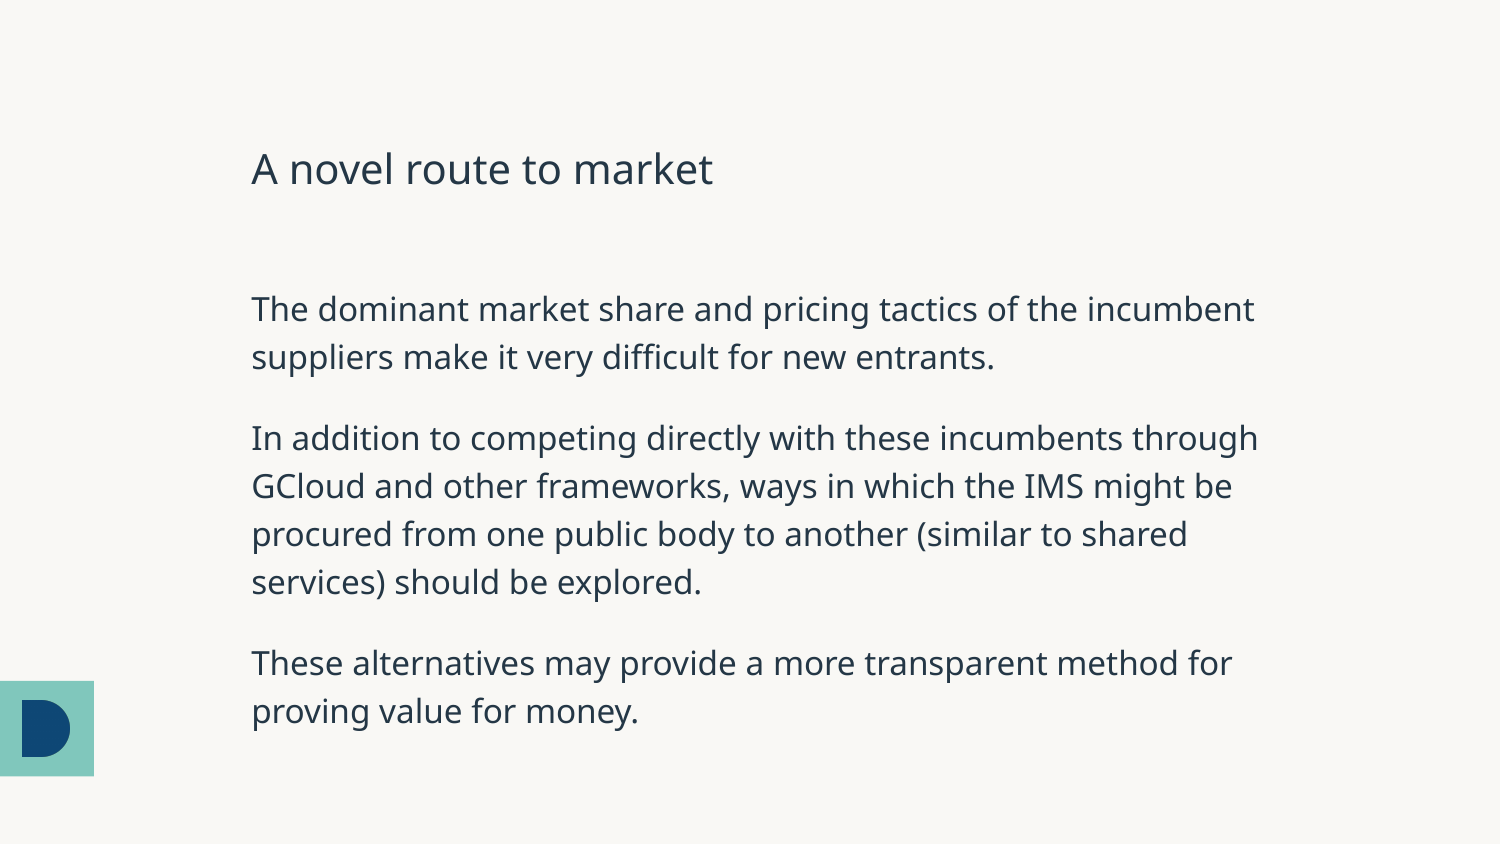

# A novel route to market
The dominant market share and pricing tactics of the incumbent suppliers make it very difficult for new entrants.
In addition to competing directly with these incumbents through GCloud and other frameworks, ways in which the IMS might be procured from one public body to another (similar to shared services) should be explored.
These alternatives may provide a more transparent method for proving value for money.